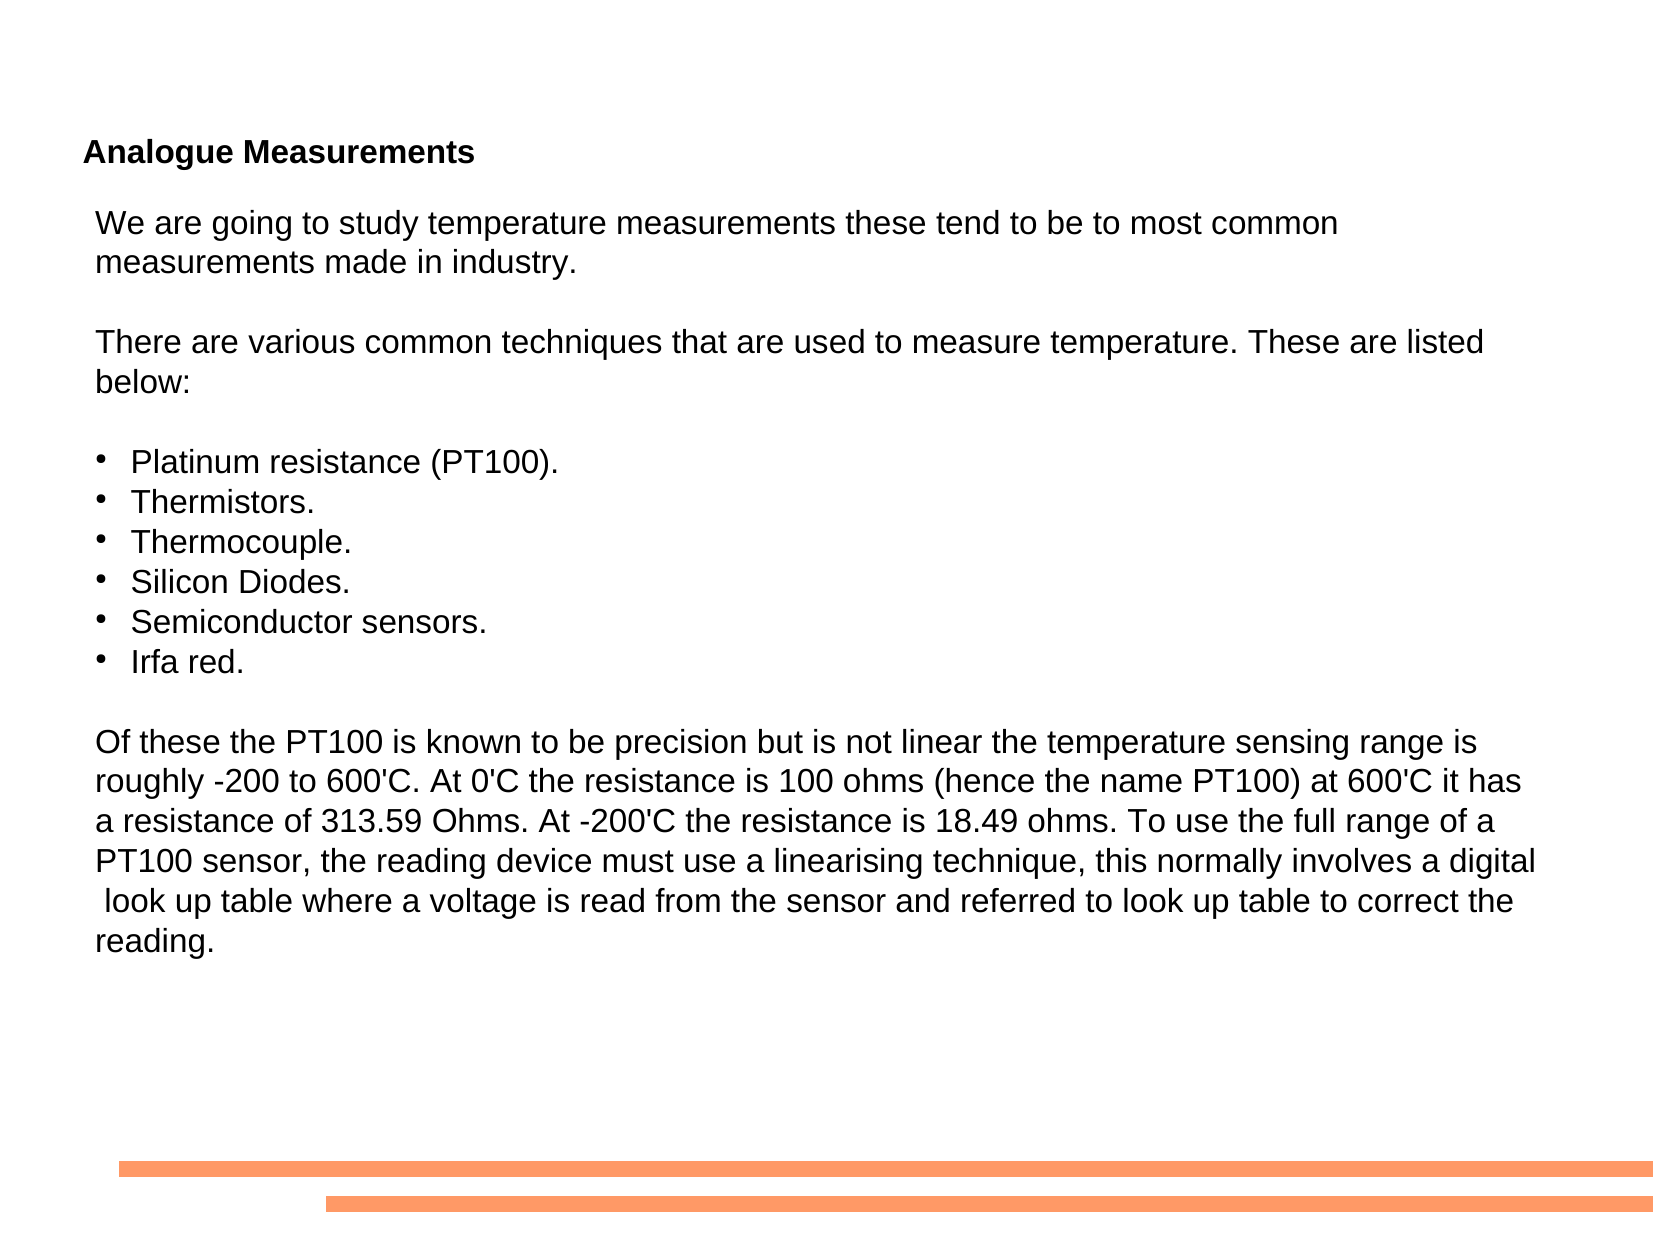

# Analogue Measurements
We are going to study temperature measurements these tend to be to most common measurements made in industry.
There are various common techniques that are used to measure temperature. These are listed below:
Platinum resistance (PT100).
Thermistors.
Thermocouple.
Silicon Diodes.
Semiconductor sensors.
Irfa red.
Of these the PT100 is known to be precision but is not linear the temperature sensing range is roughly -200 to 600'C. At 0'C the resistance is 100 ohms (hence the name PT100) at 600'C it has a resistance of 313.59 Ohms. At -200'C the resistance is 18.49 ohms. To use the full range of a PT100 sensor, the reading device must use a linearising technique, this normally involves a digital look up table where a voltage is read from the sensor and referred to look up table to correct the reading.